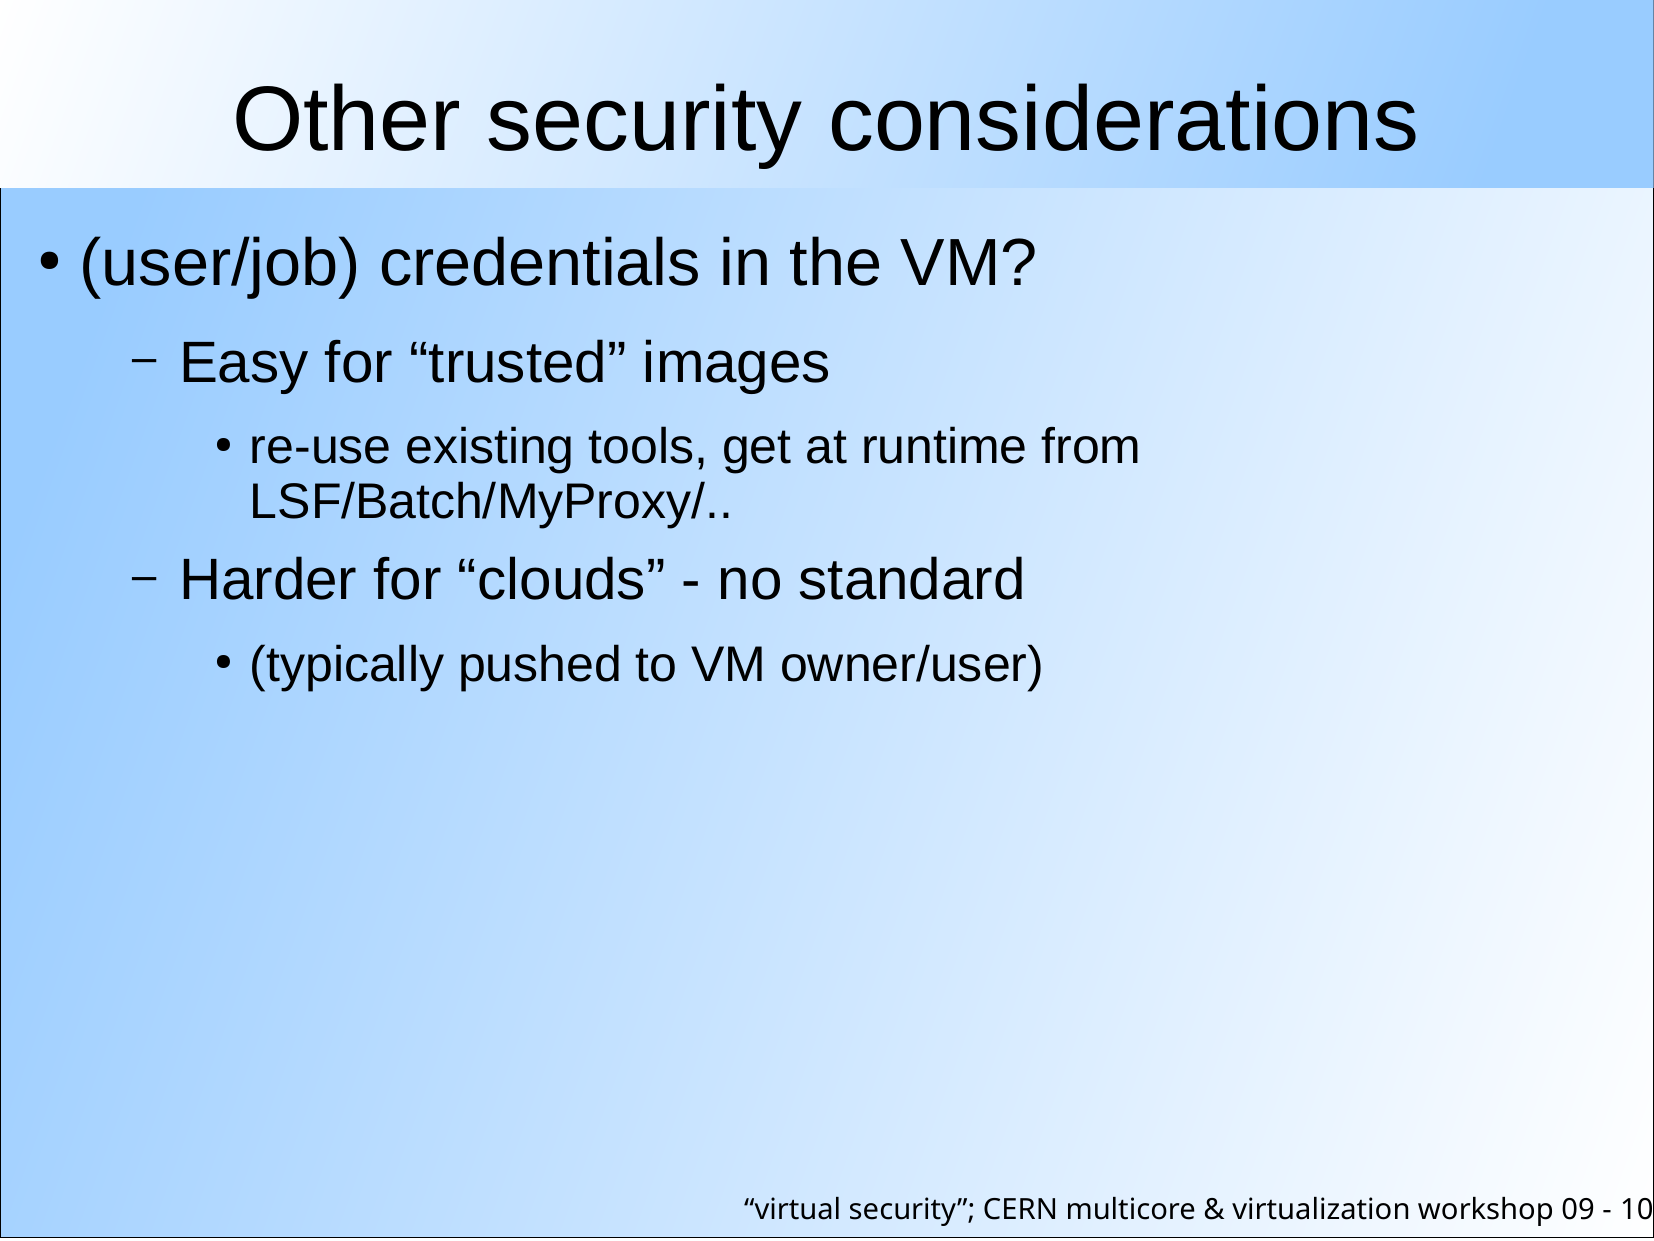

# Other security considerations
 (user/job) credentials in the VM?
Easy for “trusted” images
re-use existing tools, get at runtime from LSF/Batch/MyProxy/..
Harder for “clouds” - no standard
(typically pushed to VM owner/user)
10